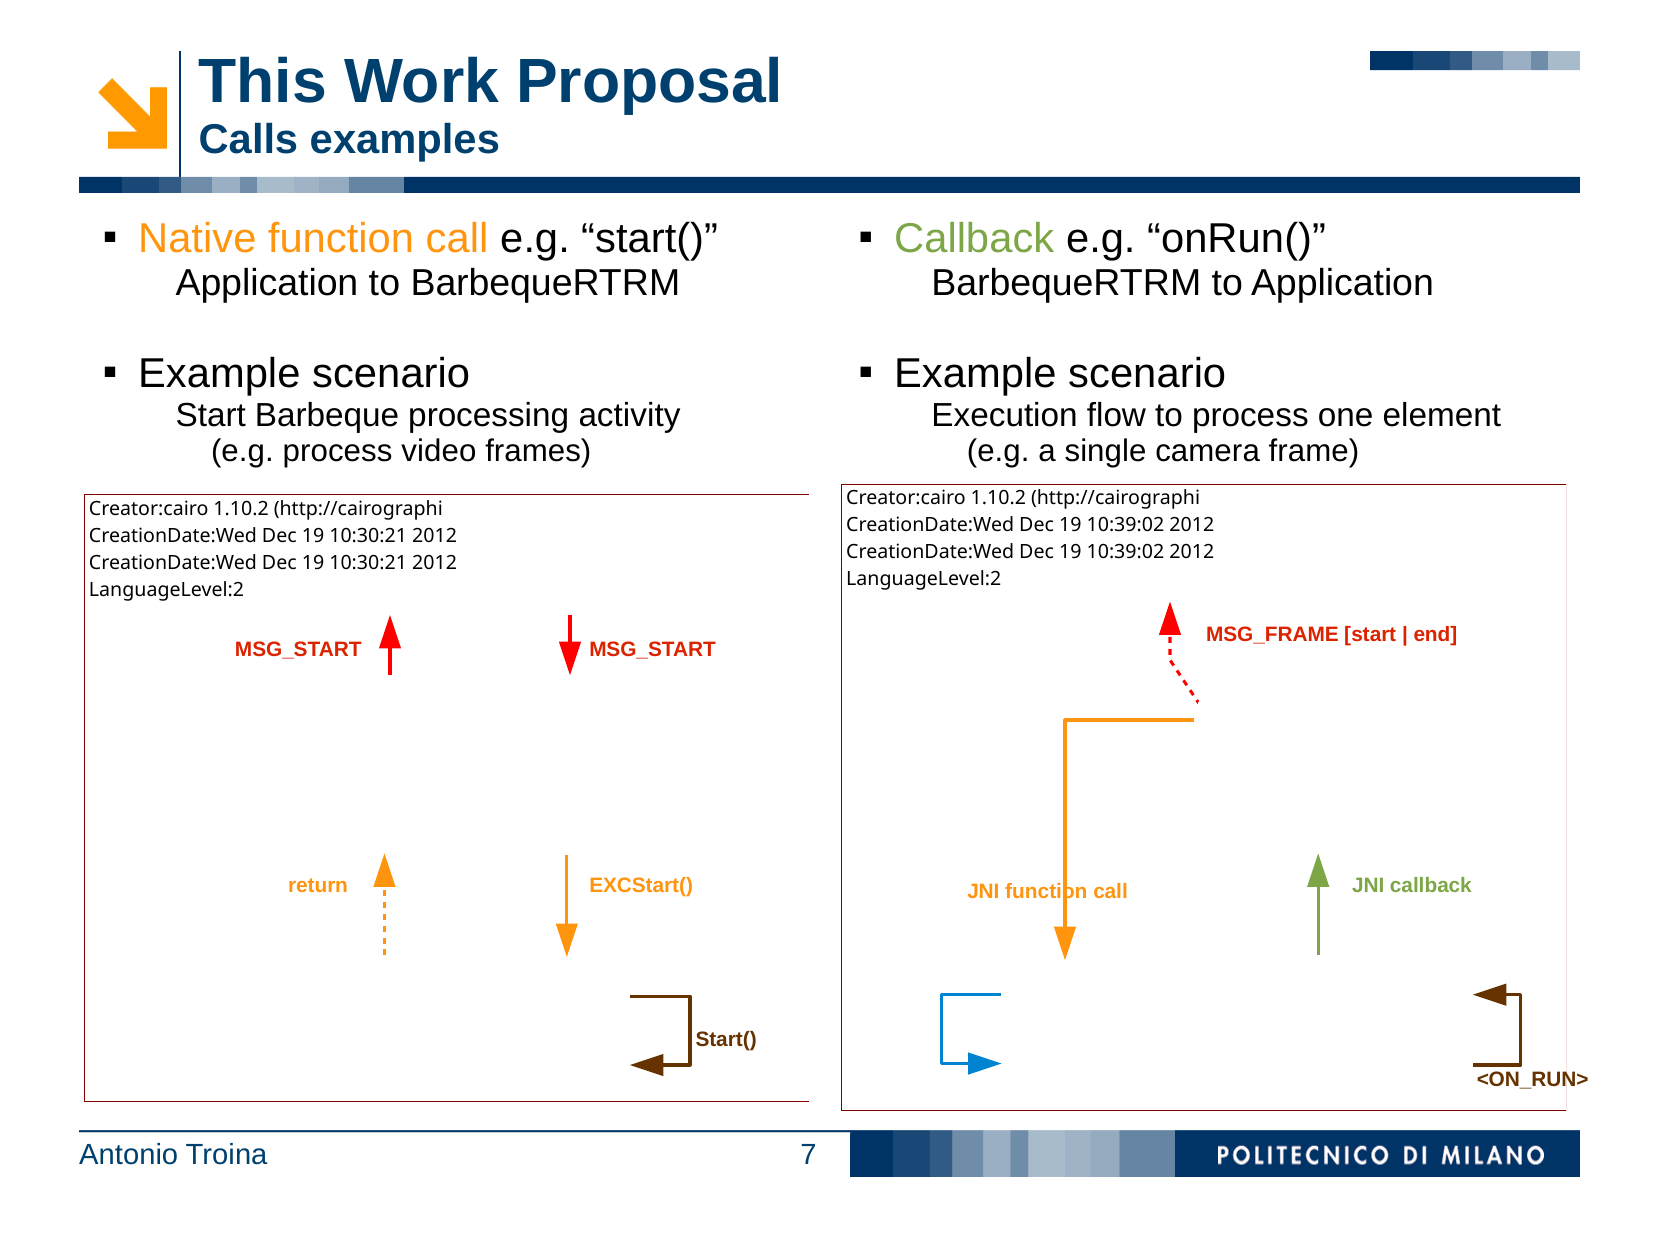

# This Work Proposal Calls examples
 Native function call e.g. “start()”
Application to BarbequeRTRM
 Example scenario
Start Barbeque processing activity
(e.g. process video frames)
 Callback e.g. “onRun()”
BarbequeRTRM to Application
 Example scenario
Execution flow to process one element
(e.g. a single camera frame)
MSG_FRAME [start | end]
MSG_START
MSG_START
onRun method
EXCStart()
return
JNI callback
JNI function call
Start()
<ON_RUN>
7